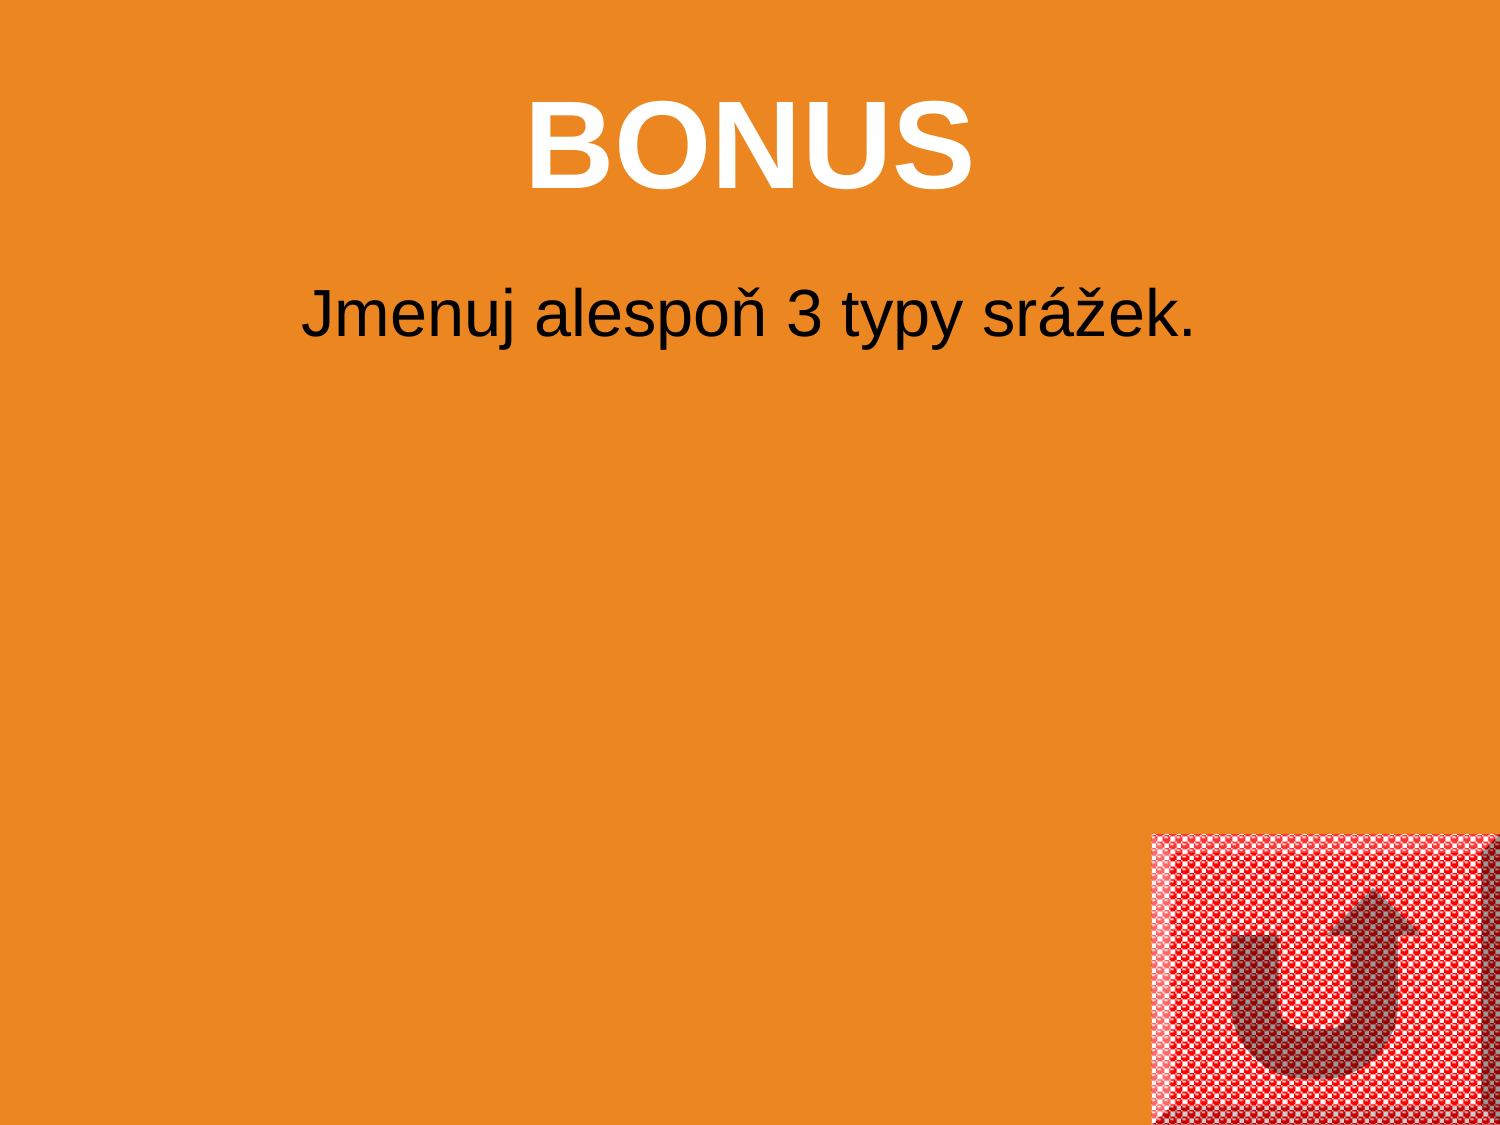

# BONUS
Jmenuj alespoň 3 typy srážek.